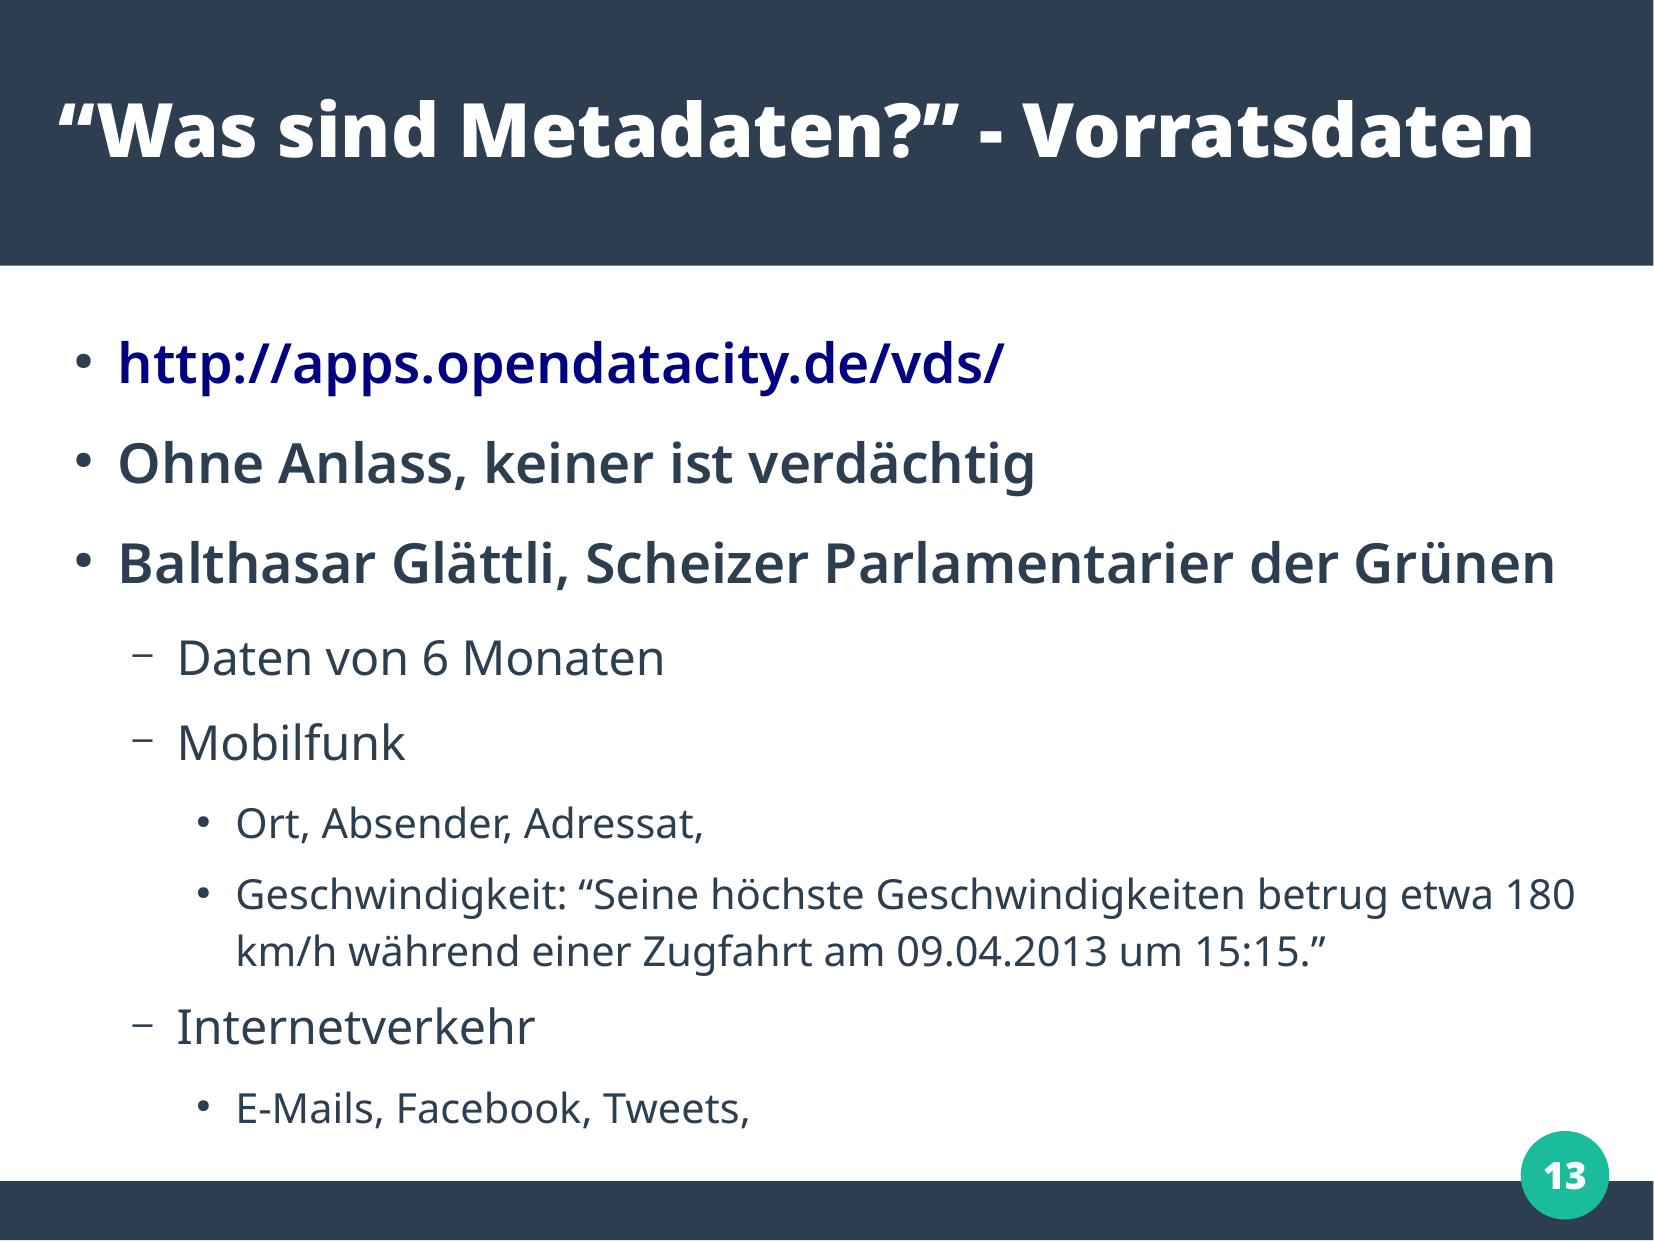

# “Was sind Metadaten?” - Vorratsdaten
http://apps.opendatacity.de/vds/
Ohne Anlass, keiner ist verdächtig
Balthasar Glättli, Scheizer Parlamentarier der Grünen
Daten von 6 Monaten
Mobilfunk
Ort, Absender, Adressat,
Geschwindigkeit: “Seine höchste Geschwindigkeiten betrug etwa 180 km/h während einer Zugfahrt am 09.04.2013 um 15:15.”
Internetverkehr
E-Mails, Facebook, Tweets,
13